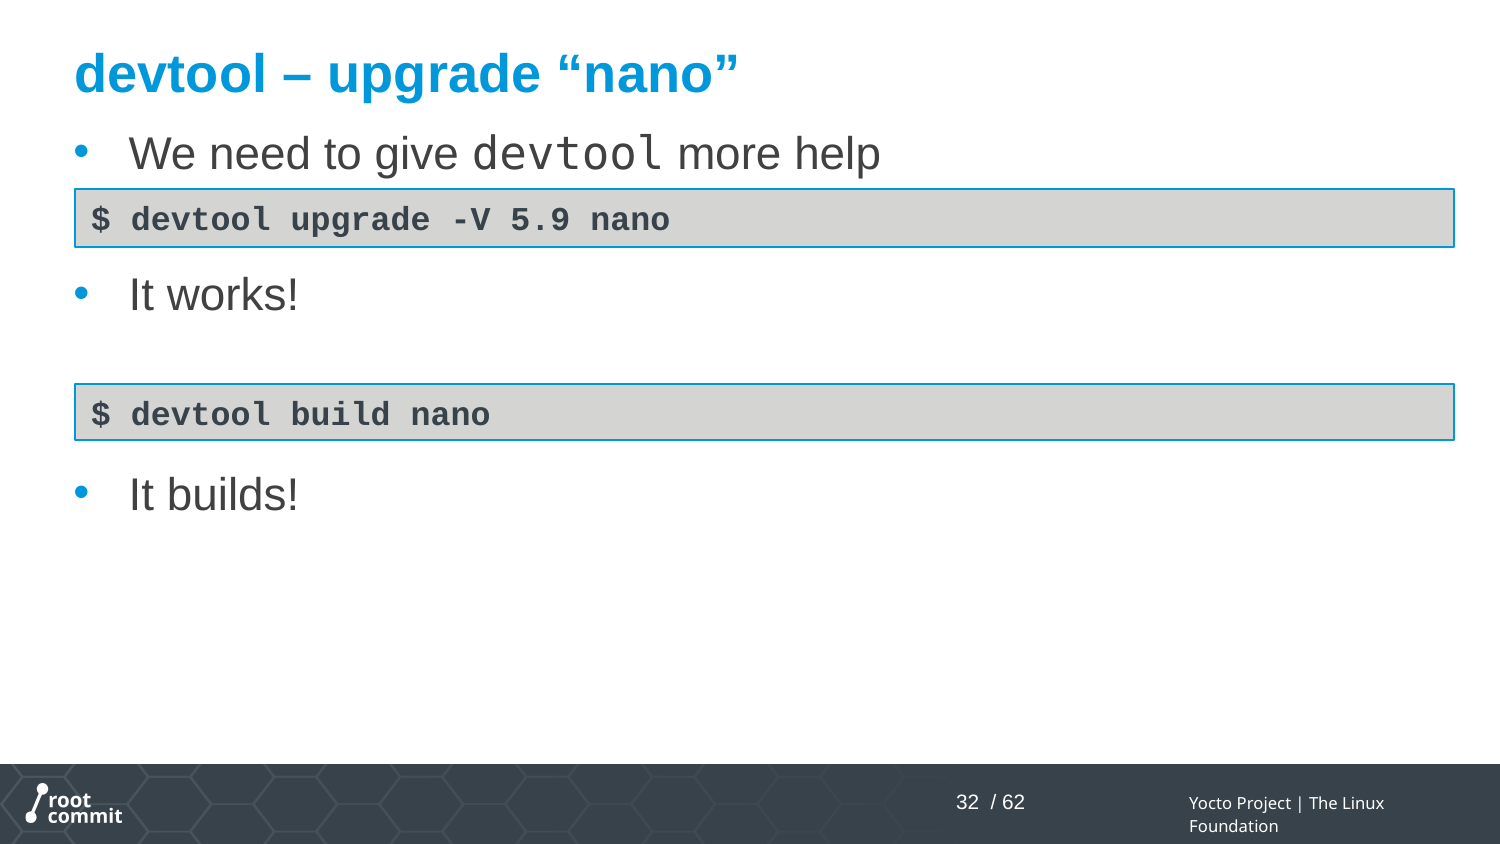

devtool – upgrade “nano”
We need to give devtool more help
$ devtool upgrade -V 5.9 nano
It works!
$ devtool build nano
It builds!